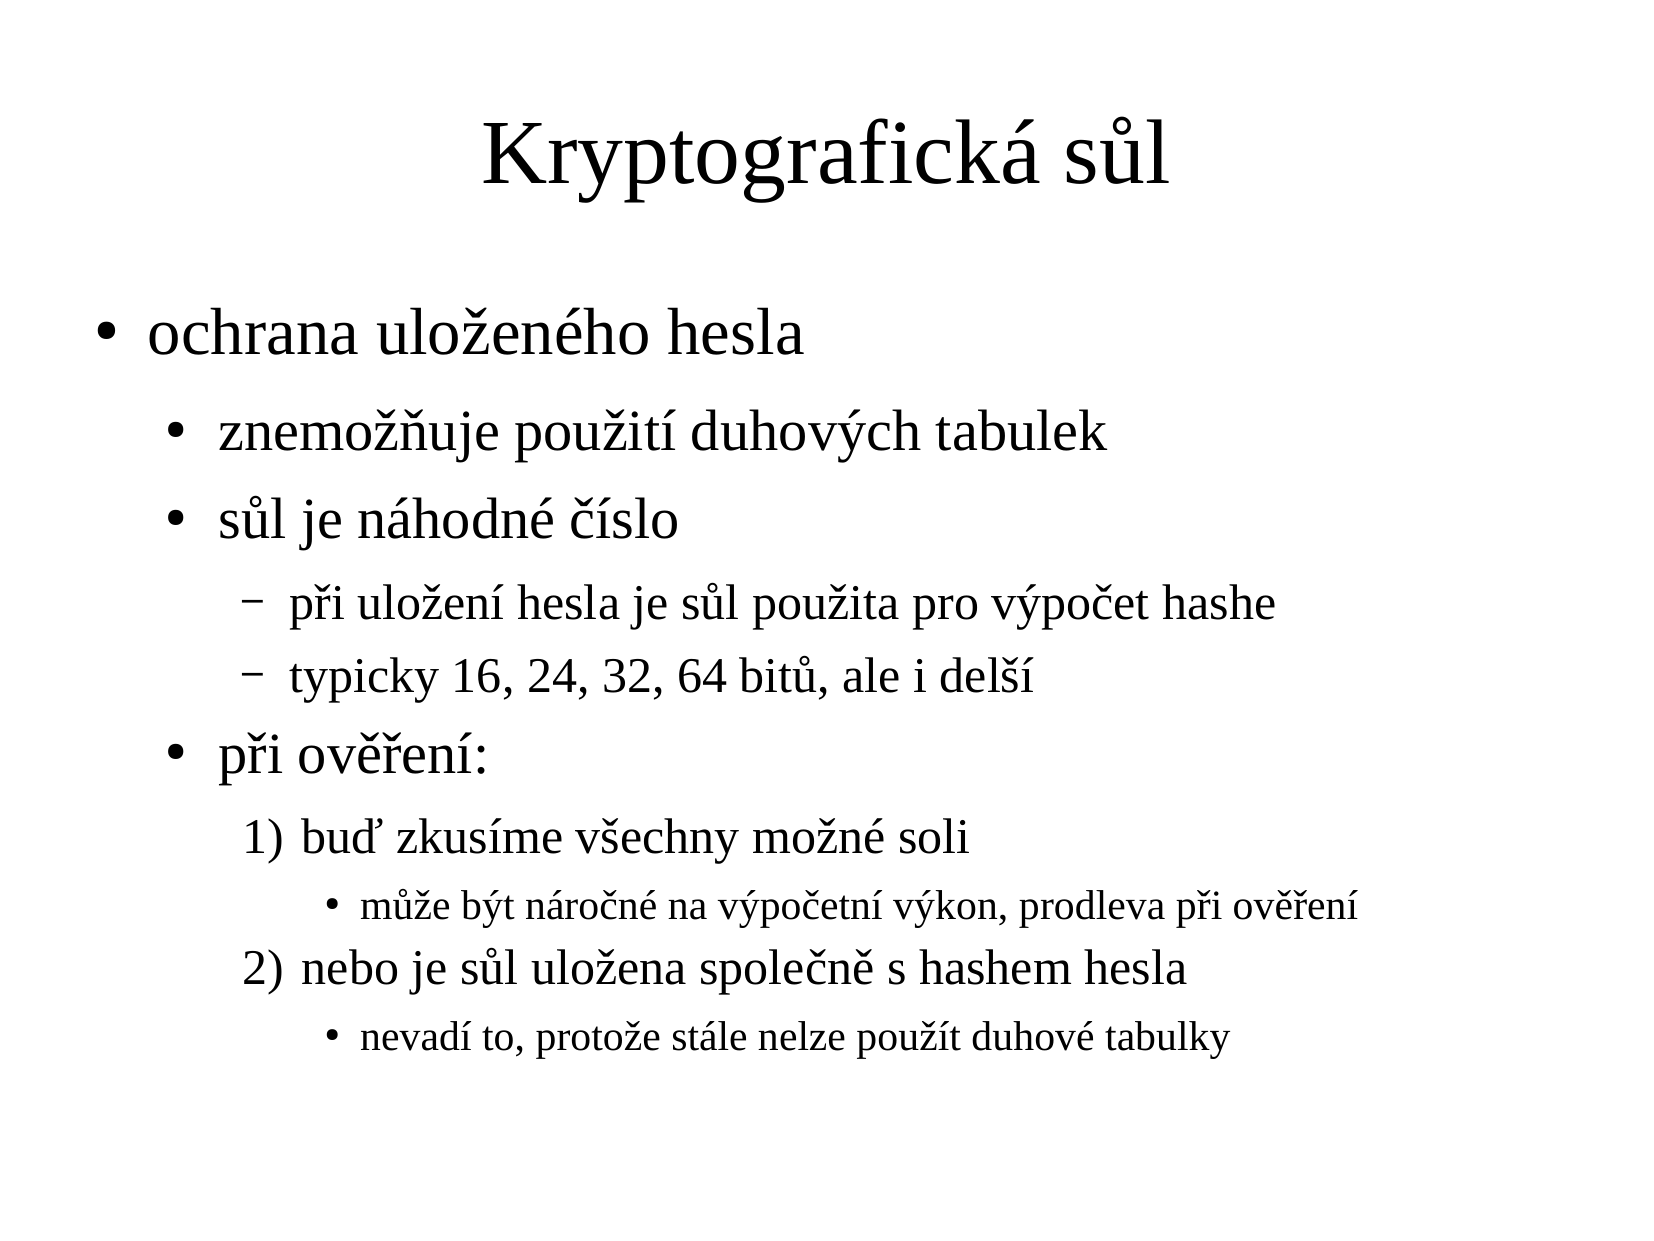

# Kryptografická sůl
ochrana uloženého hesla
znemožňuje použití duhových tabulek
sůl je náhodné číslo
při uložení hesla je sůl použita pro výpočet hashe
typicky 16, 24, 32, 64 bitů, ale i delší
při ověření:
 buď zkusíme všechny možné soli
může být náročné na výpočetní výkon, prodleva při ověření
 nebo je sůl uložena společně s hashem hesla
nevadí to, protože stále nelze použít duhové tabulky